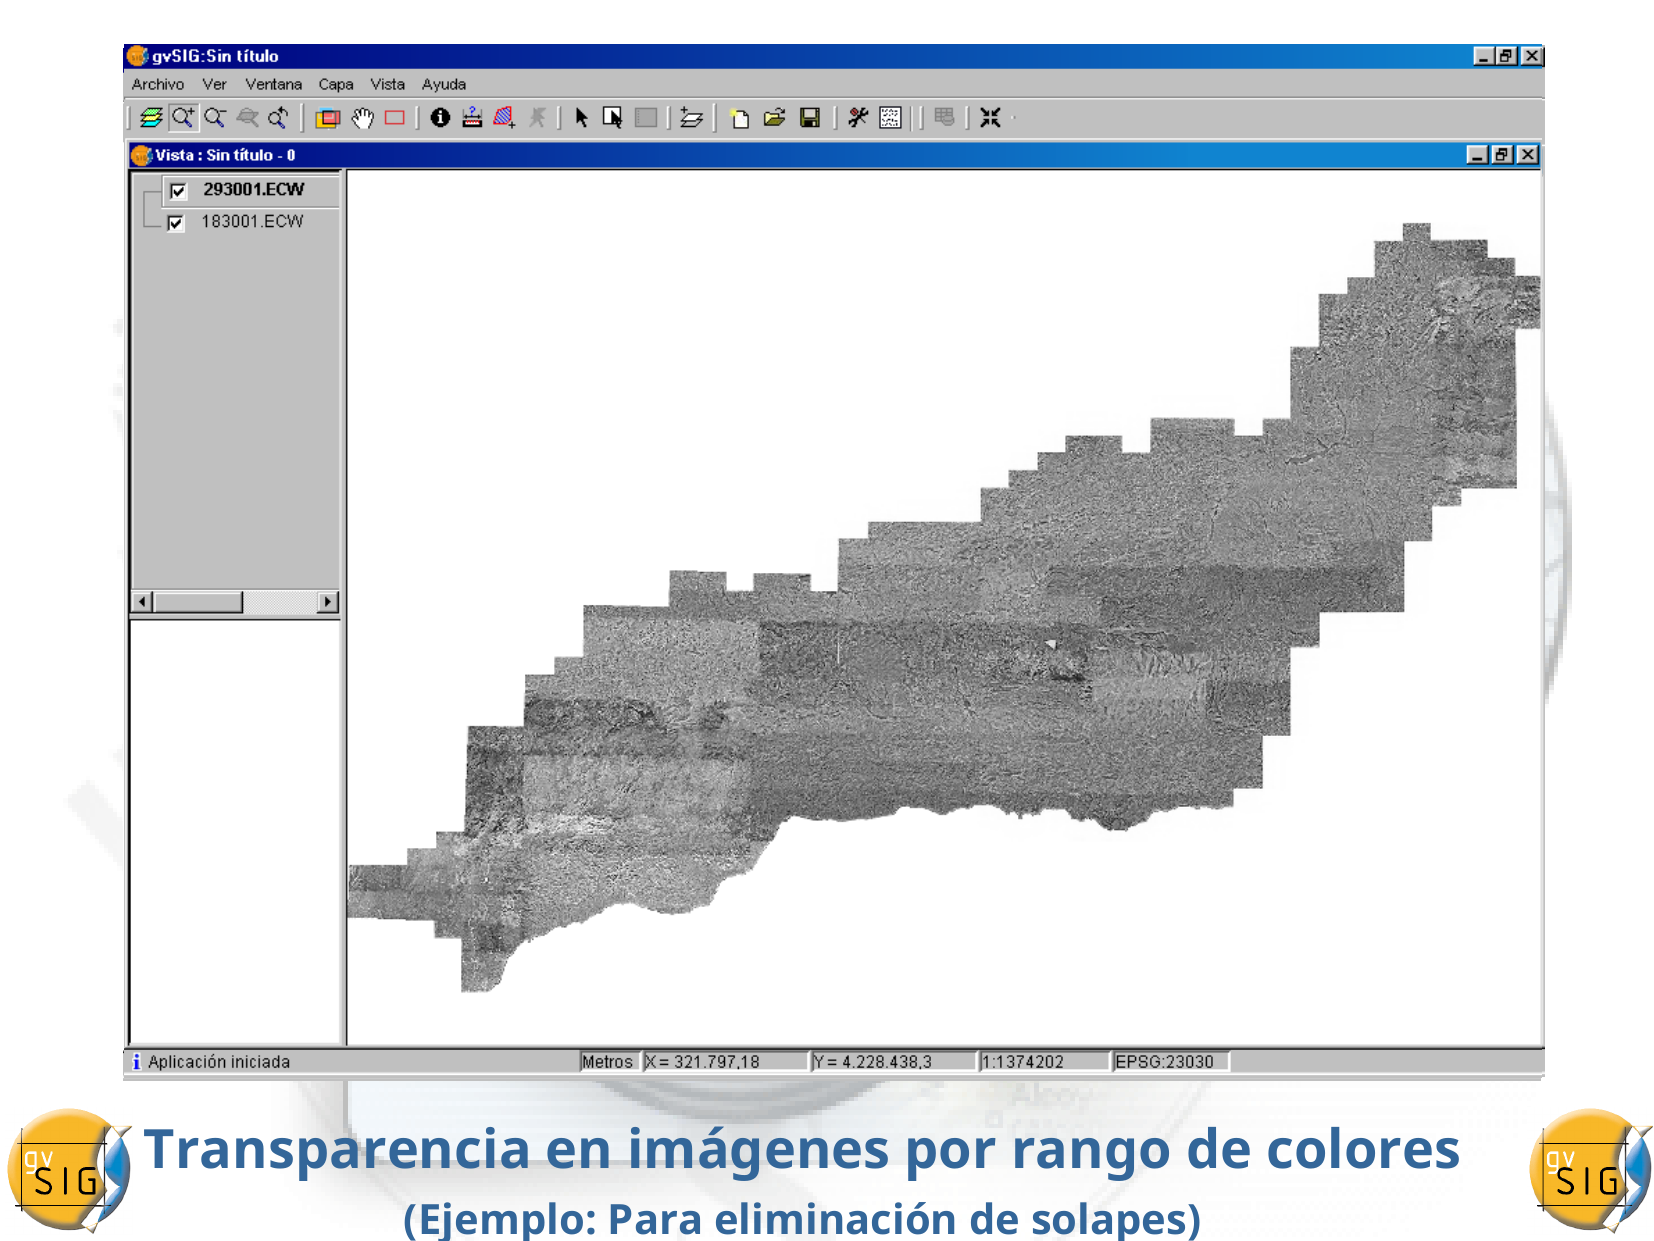

# Transparencia en imágenes por rango de colores
(Ejemplo: Para eliminación de solapes)